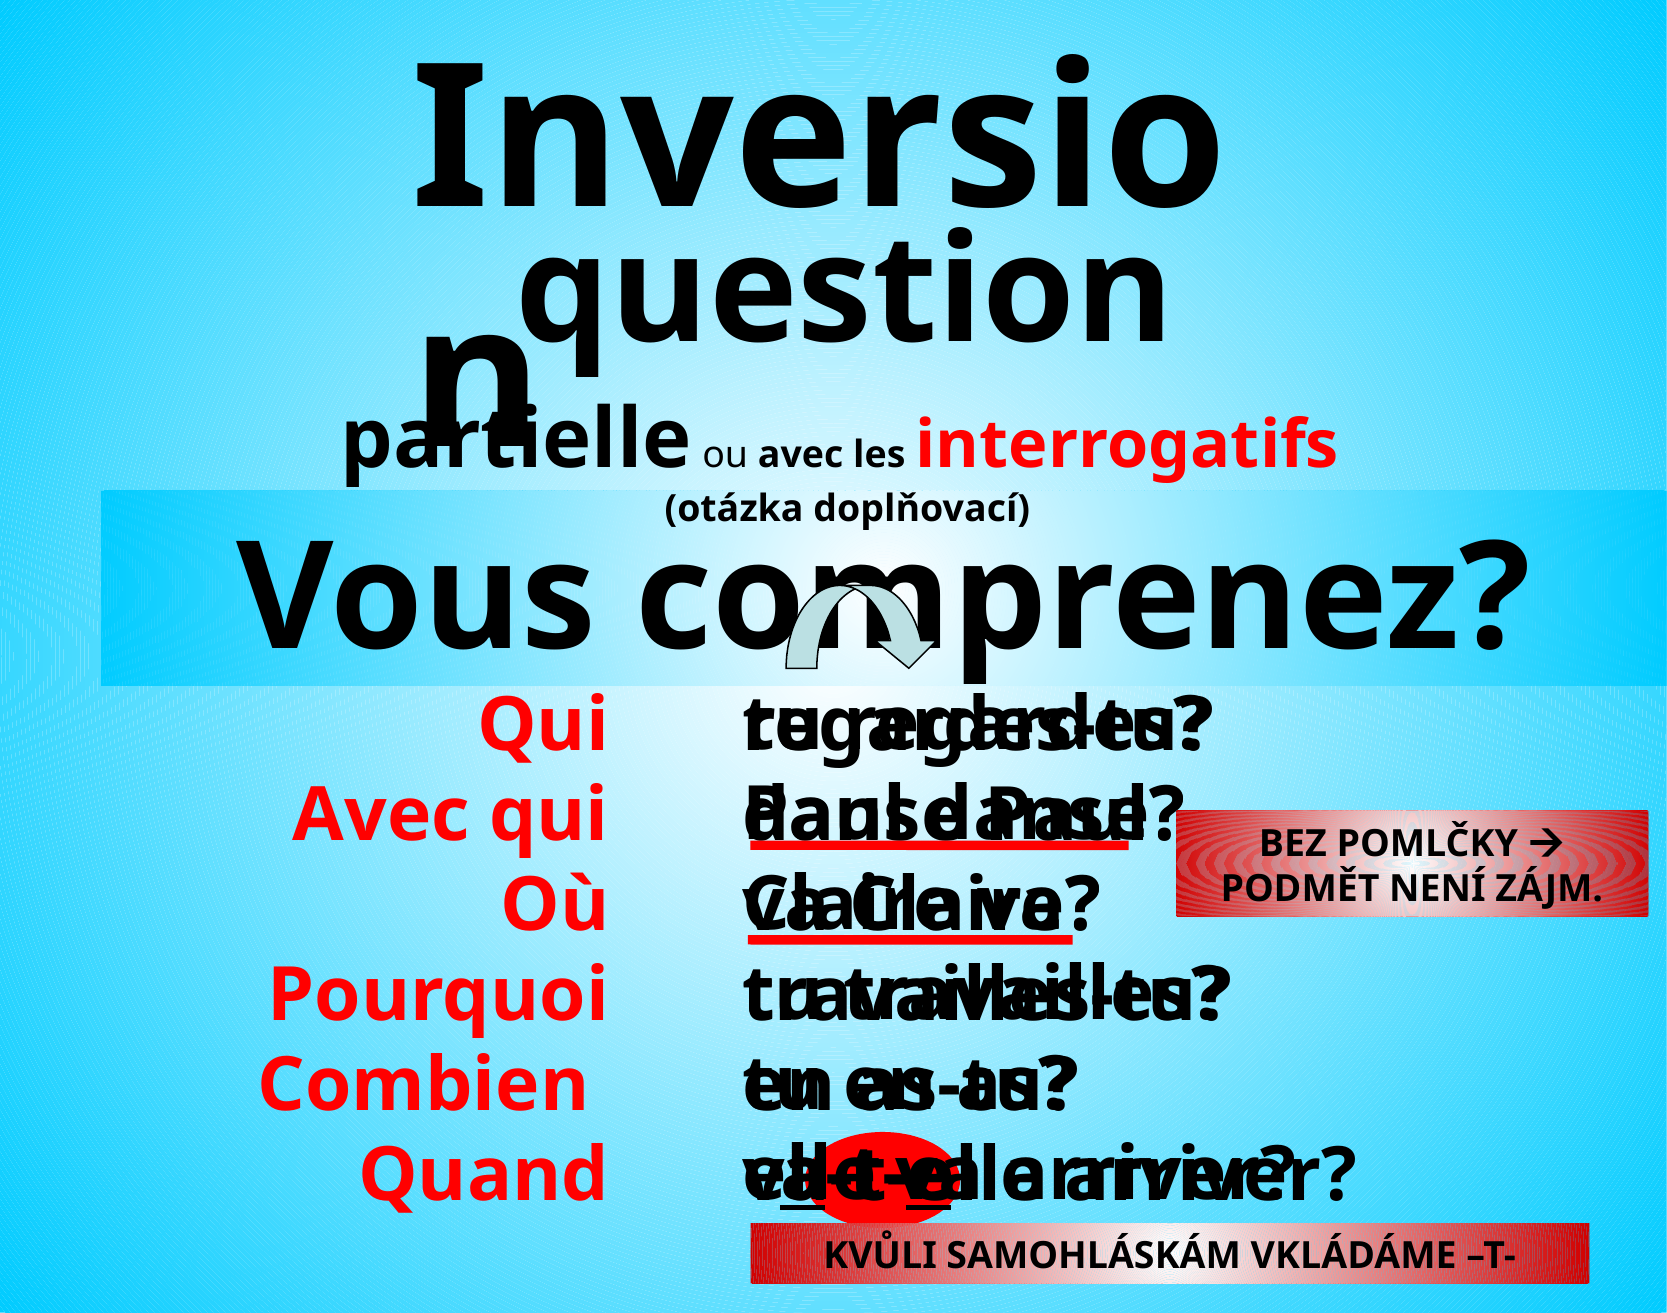

Inversion
question
partielle ou avec les interrogatifs
(otázka doplňovací)
Vous comprenez?
tu regardes?
Paul danse?
Claire va?
tu travailles?
tu en as?
elle va arriver?
Qui
Avec qui
Où
Pourquoi
Combien
Quand
regardes-tu?
danse Paul?
va Claire?
travailles-tu?
en as-tu?
va-t-elle arriver?
BEZ POMLČKY  PODMĚT NENÍ ZÁJM.
a-t-e
KVŮLI SAMOHLÁSKÁM VKLÁDÁME –T-